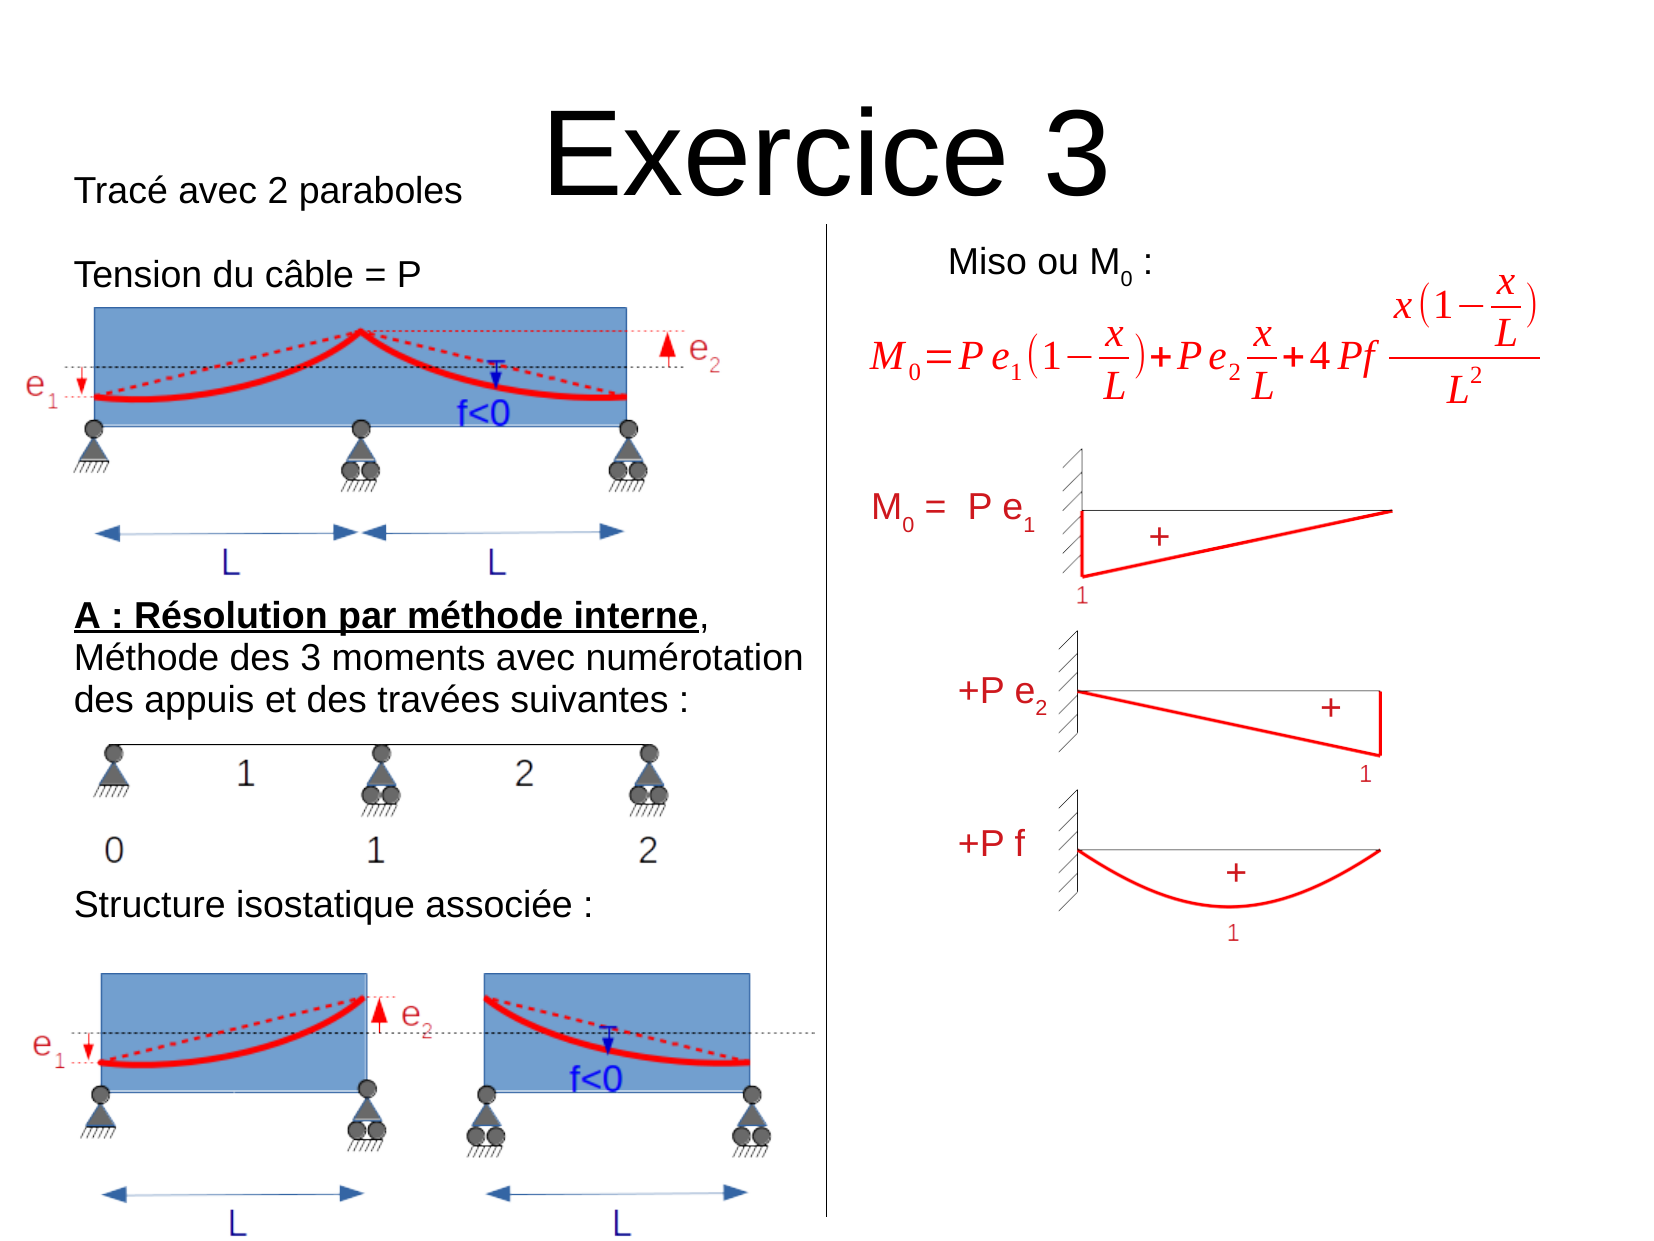

# Exercice 3
Tracé avec 2 paraboles
Tension du câble = P
Miso ou M0 :
M0 = P e1
+
A : Résolution par méthode interne,
Méthode des 3 moments avec numérotation des appuis et des travées suivantes :
+P e2
+
+P f
+
Structure isostatique associée :